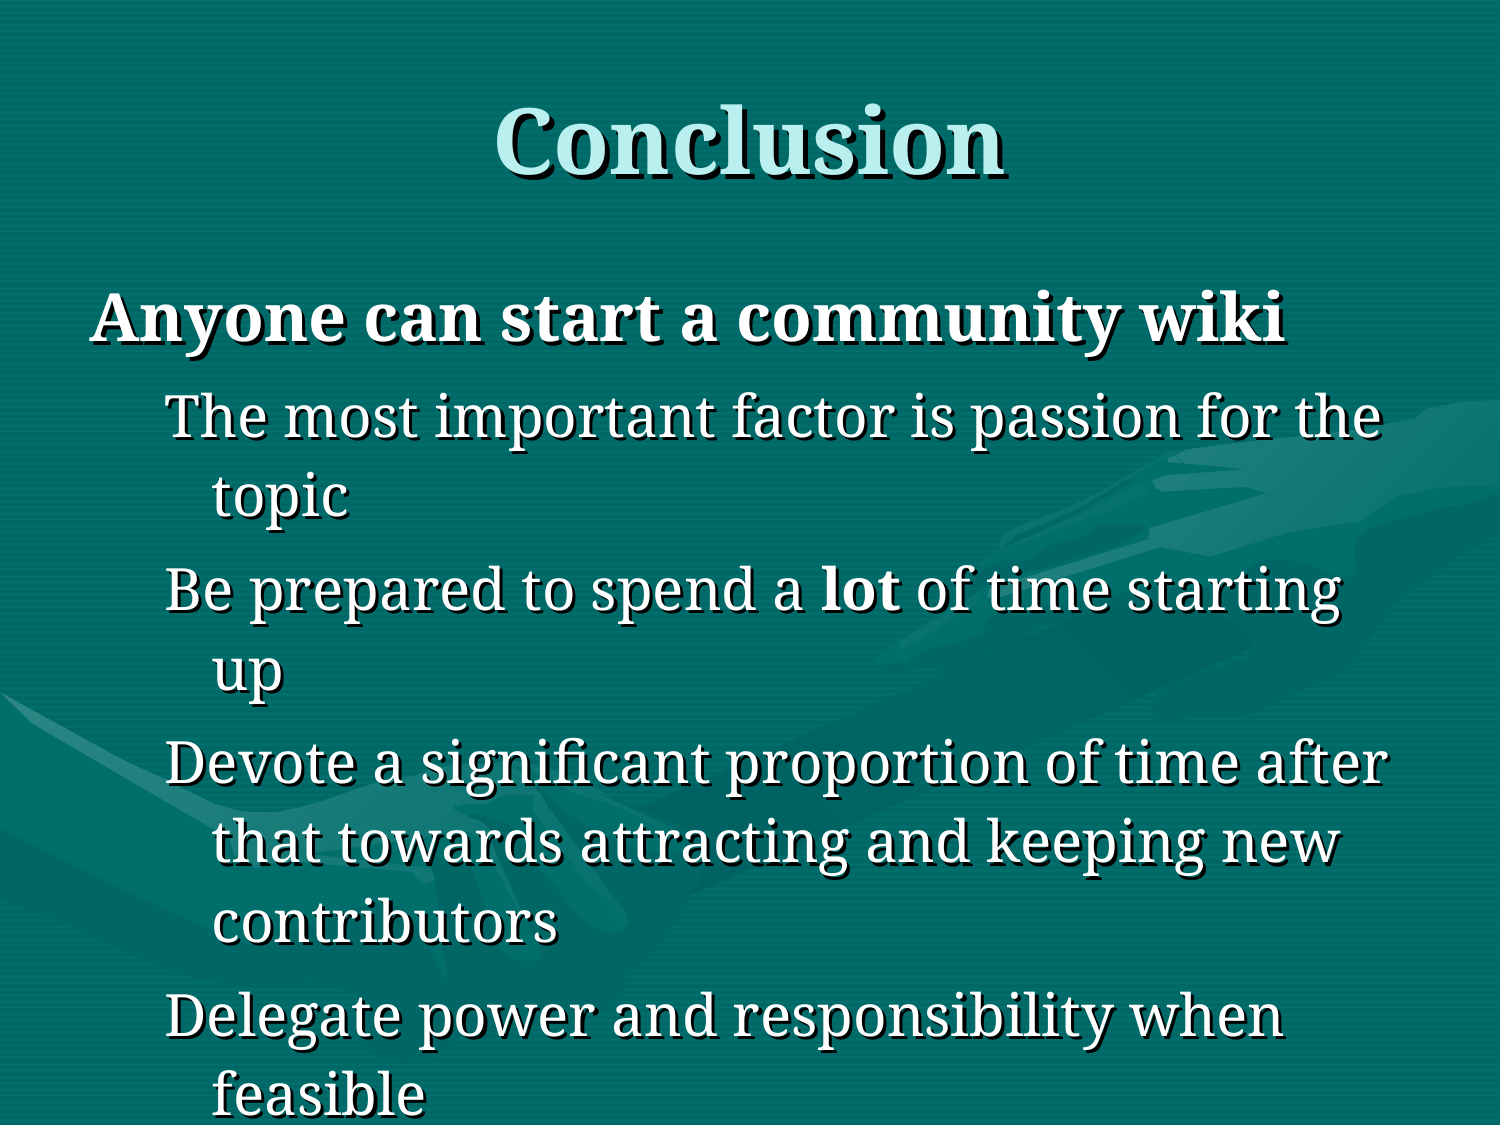

# Conclusion
Anyone can start a community wiki
The most important factor is passion for the topic
Be prepared to spend a lot of time starting up
Devote a significant proportion of time after that towards attracting and keeping new contributors
Delegate power and responsibility when feasible
…but no sooner, else important things don’t get done
Lastly: Don’t take things too seriously!
It’s meant to be fun, after all… 